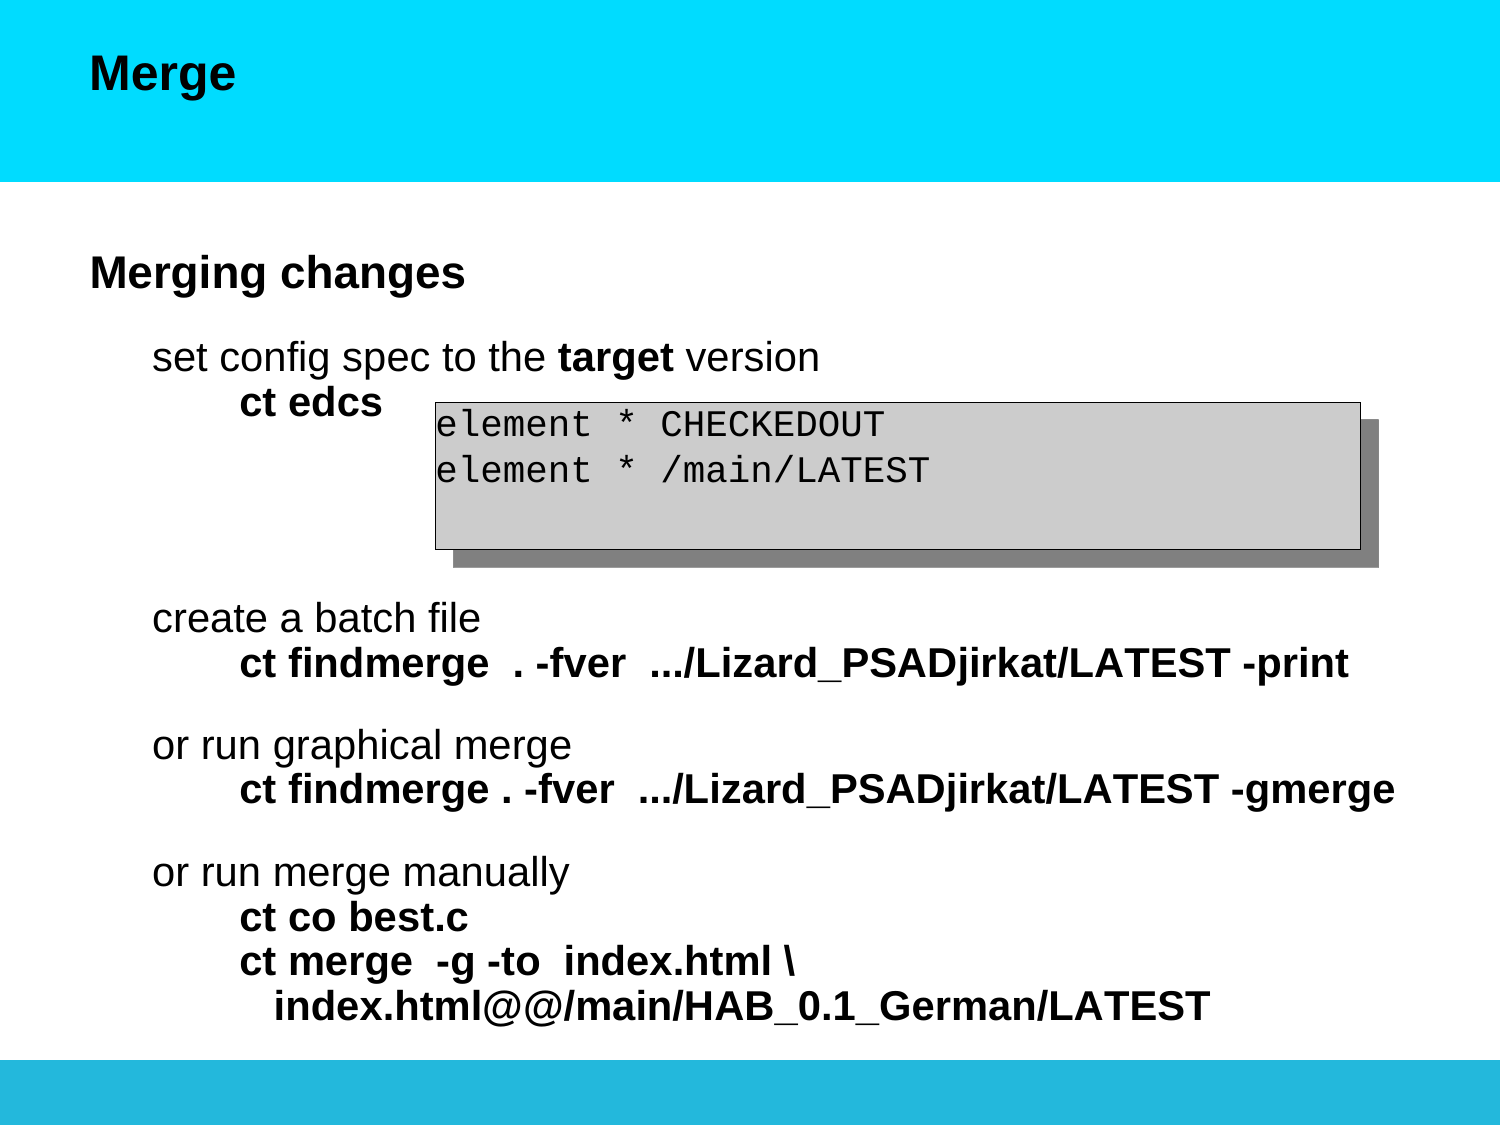

# Merge
Merging changes
set config spec to the target version
	ct edcs
create a batch file
	ct findmerge . -fver .../Lizard_PSADjirkat/LATEST -print
or run graphical merge
	ct findmerge . -fver .../Lizard_PSADjirkat/LATEST -gmerge
or run merge manually
	ct co best.c
	ct merge -g -to index.html \
	 index.html@@/main/HAB_0.1_German/LATEST
element * CHECKEDOUT
element * /main/LATEST